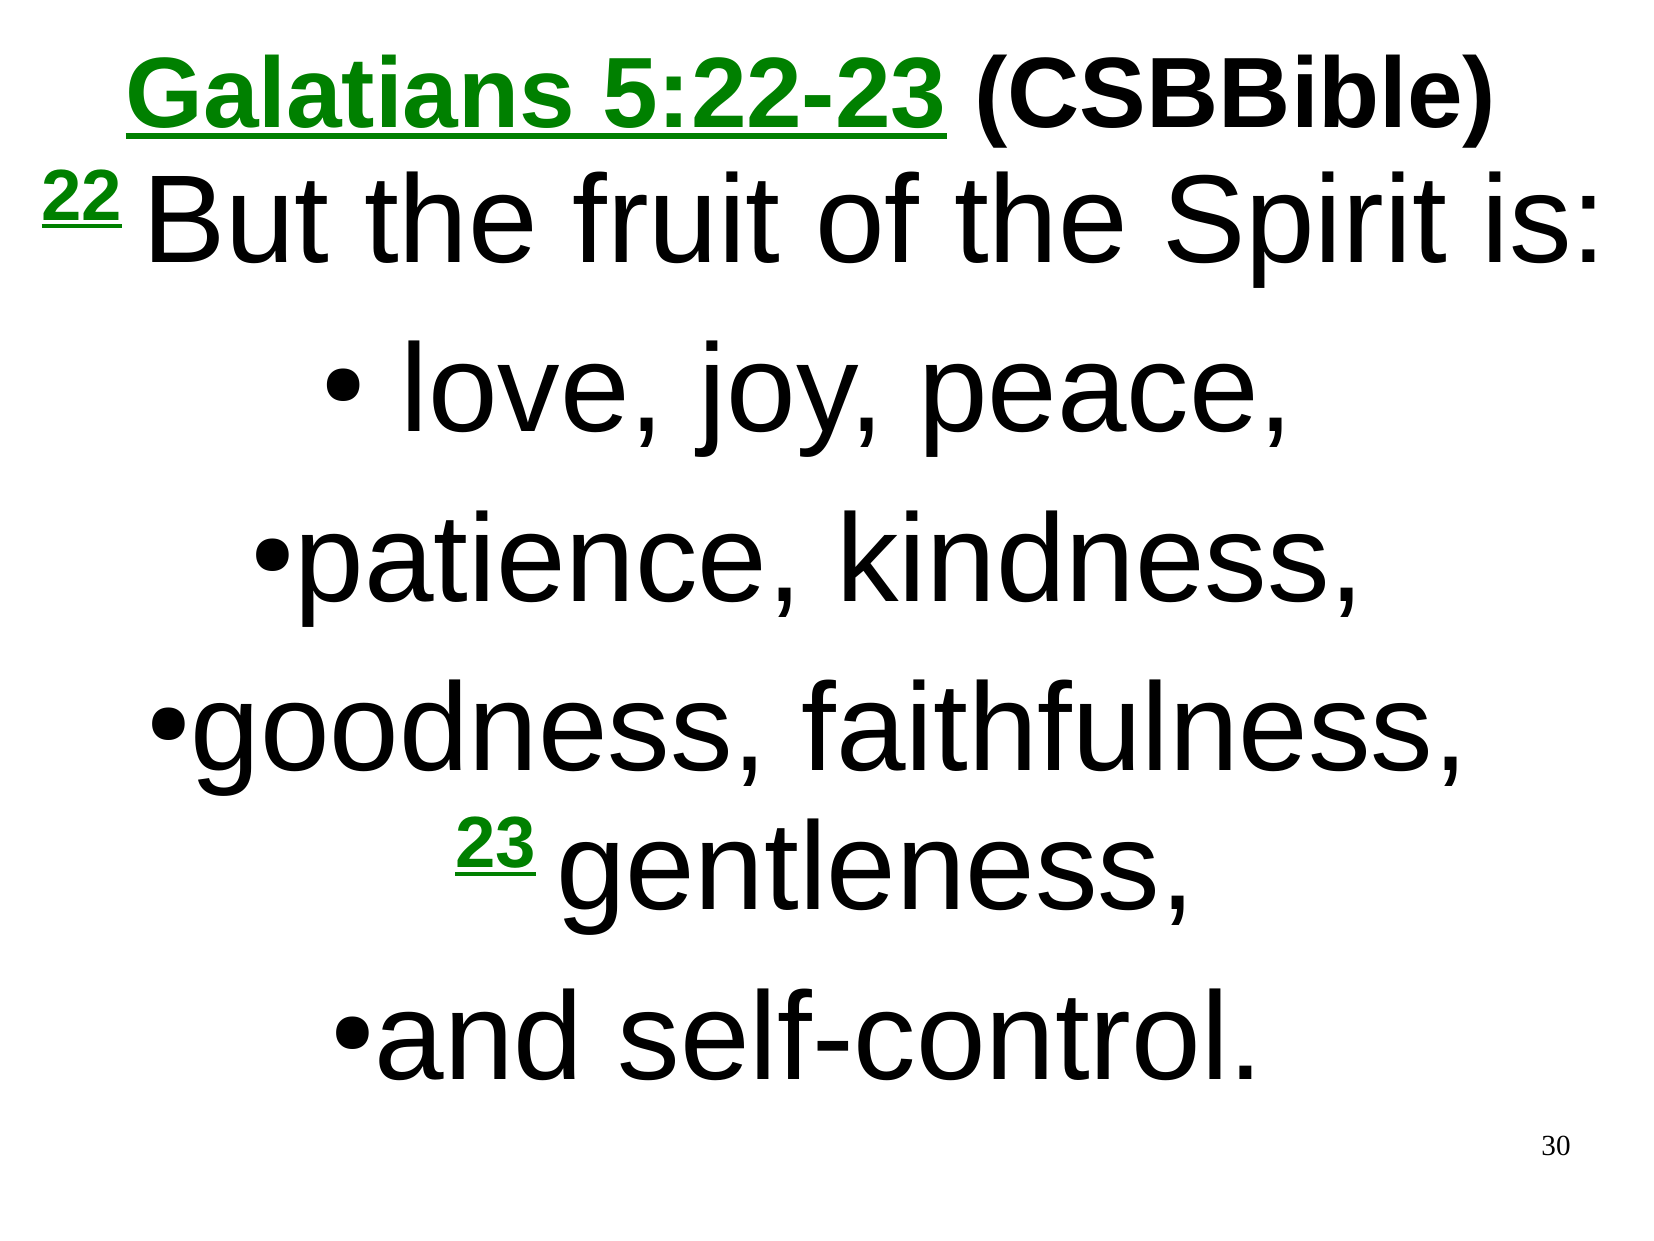

# Galatians 5:22-23 (CSBBible) 22 But the fruit of the Spirit is:
 love, joy, peace,
patience, kindness,
goodness, faithfulness,
23 gentleness,
and self-control.
30